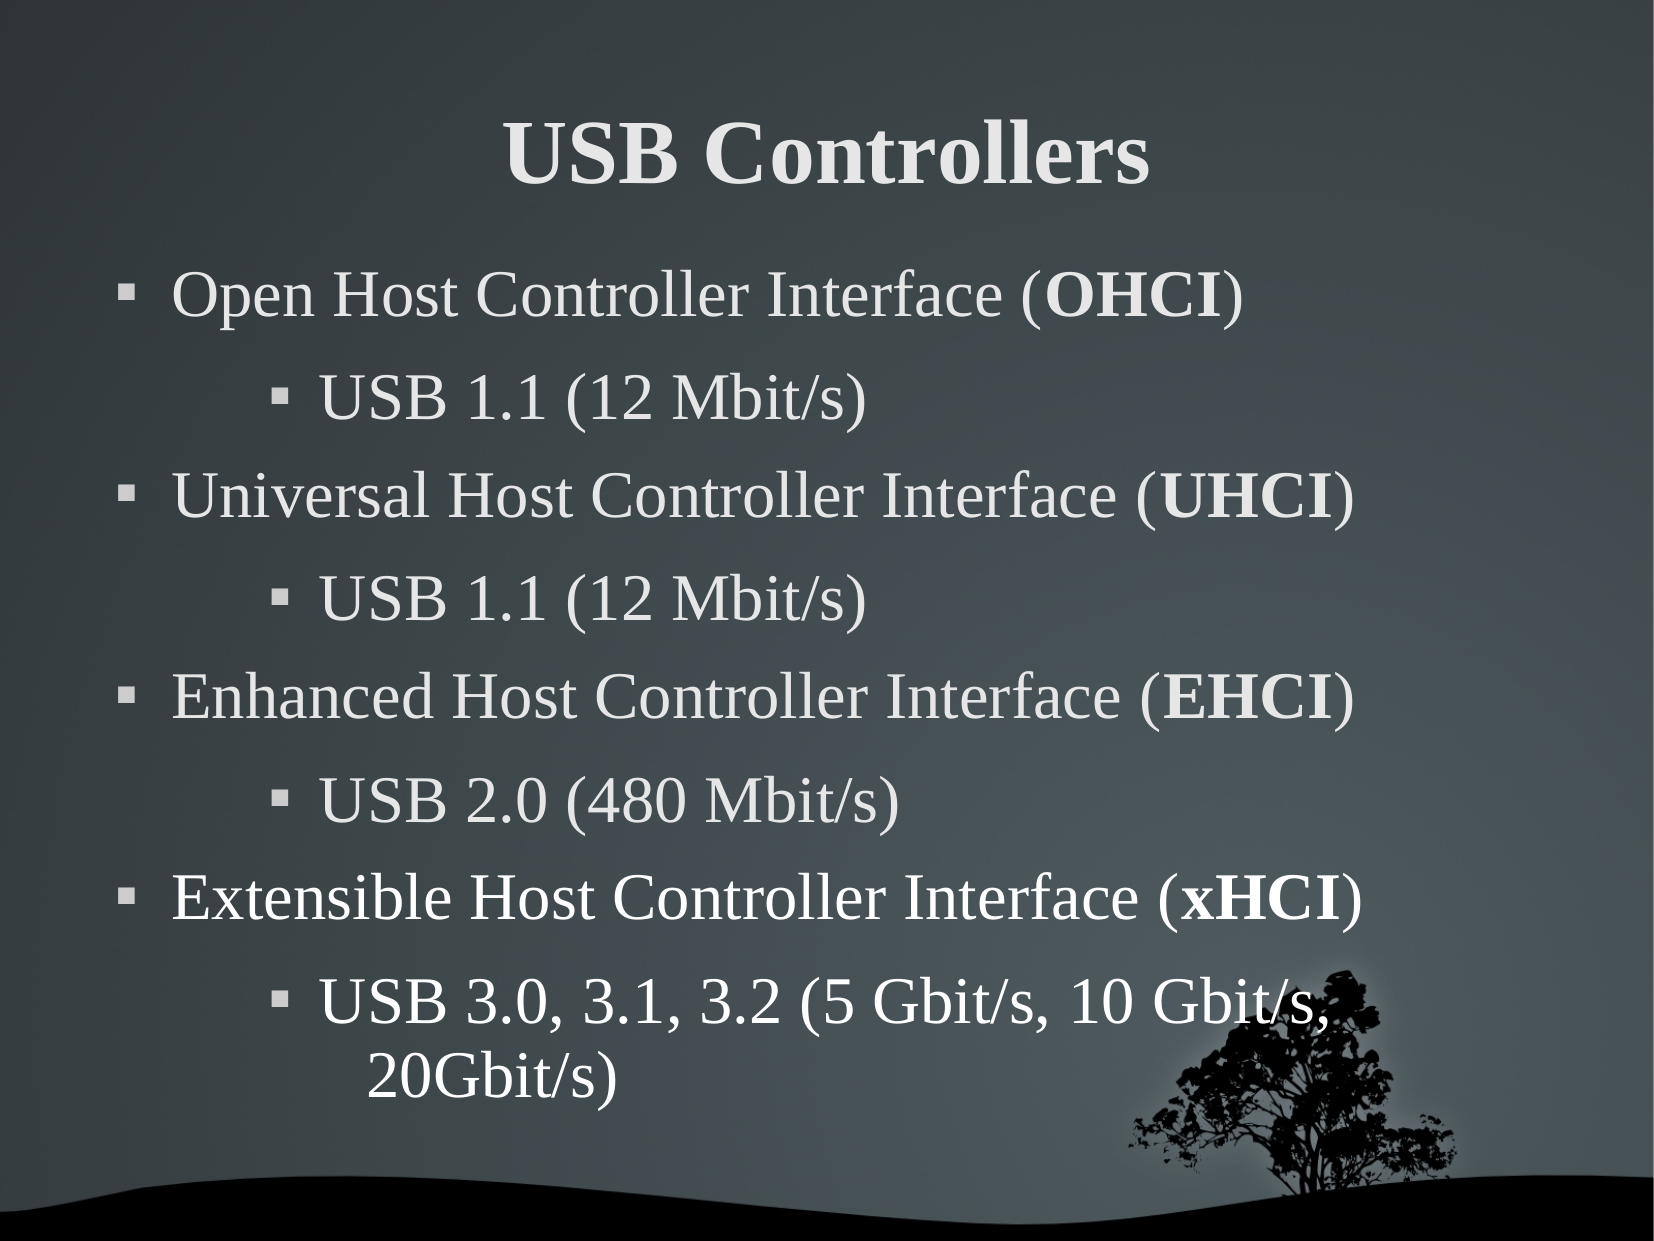

USB Controllers
# Open Host Controller Interface (OHCI)
USB 1.1 (12 Mbit/s)
Universal Host Controller Interface (UHCI)
USB 1.1 (12 Mbit/s)
Enhanced Host Controller Interface (EHCI)
USB 2.0 (480 Mbit/s)
Extensible Host Controller Interface (xHCI)
USB 3.0, 3.1, 3.2 (5 Gbit/s, 10 Gbit/s, 20Gbit/s)